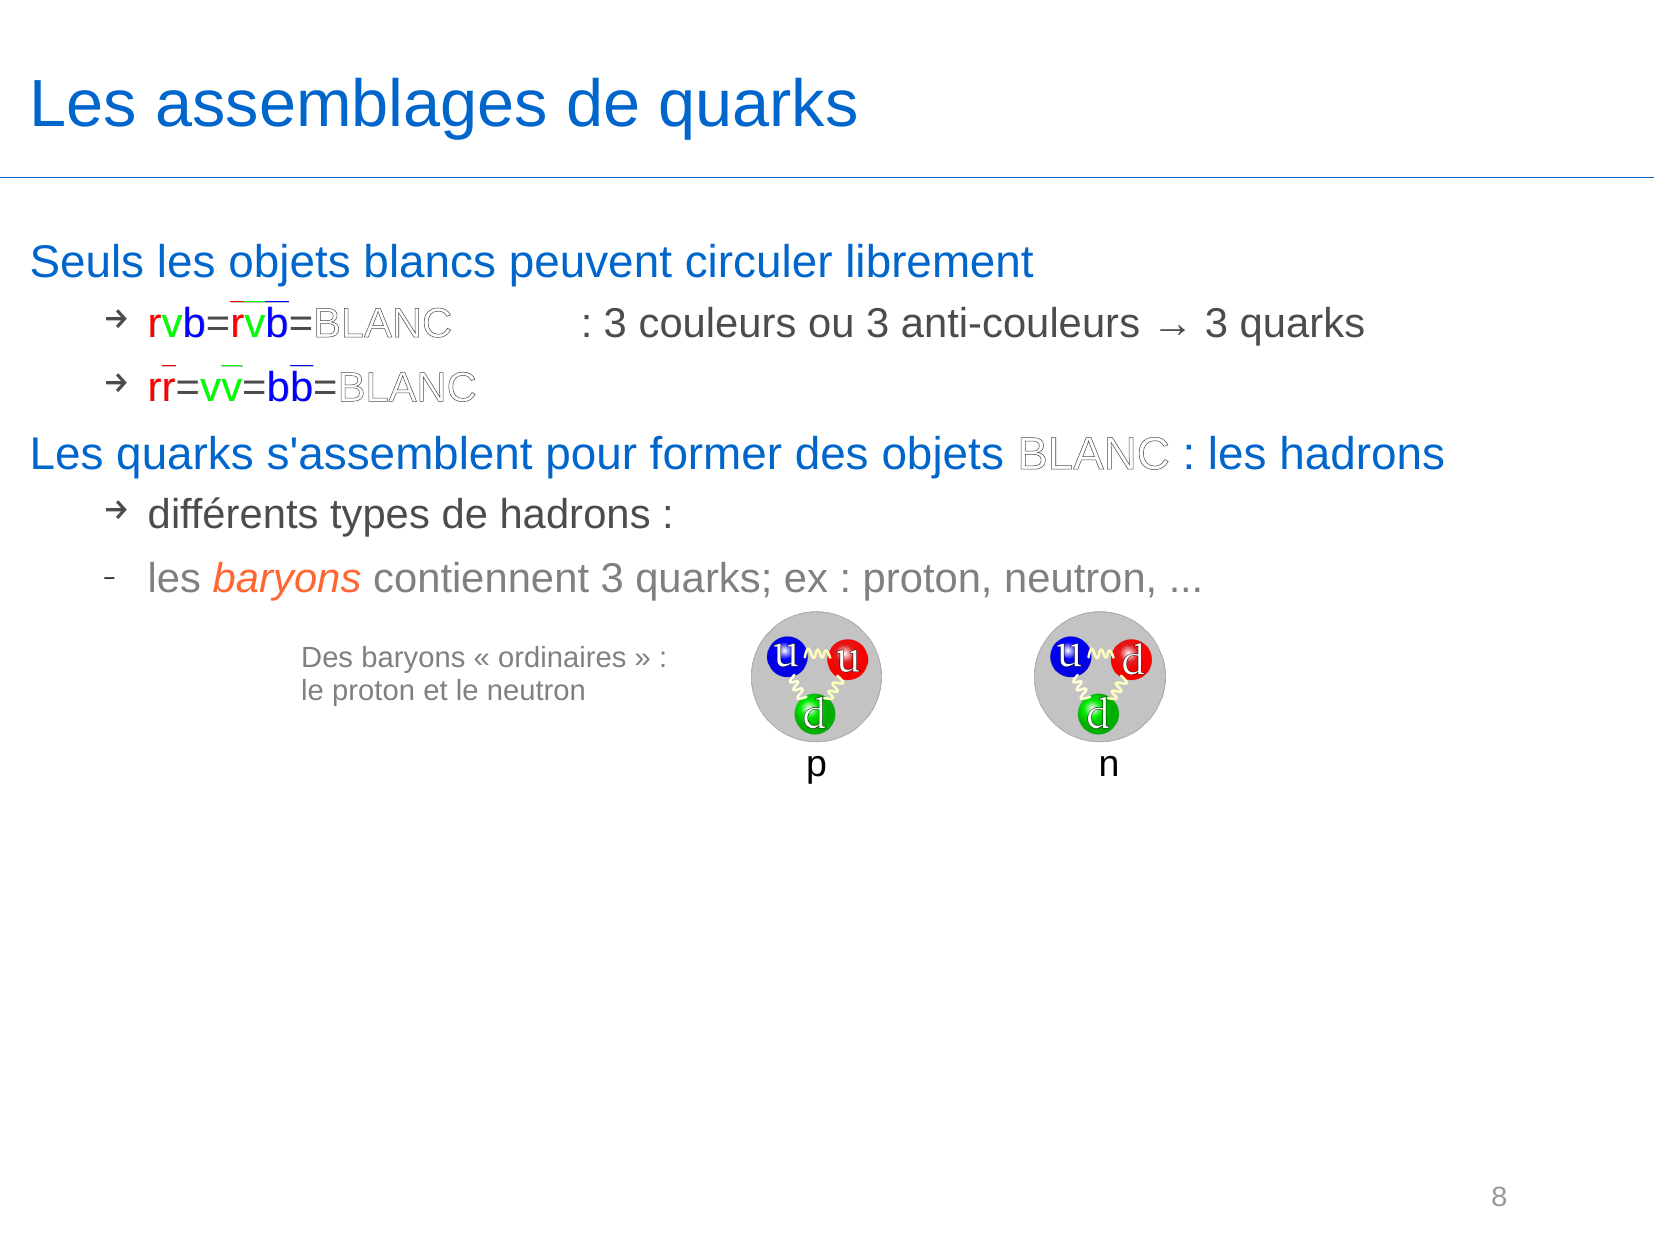

# Les assemblages de quarks
Seuls les objets blancs peuvent circuler librement
rvb=rvb=BLANC 		 : 3 couleurs ou 3 anti-couleurs → 3 quarks
rr=vv=bb=BLANC
Les quarks s'assemblent pour former des objets BLANC : les hadrons
différents types de hadrons :
les baryons contiennent 3 quarks; ex : proton, neutron, ...
Des baryons « ordinaires » : le proton et le neutron
p
n
8